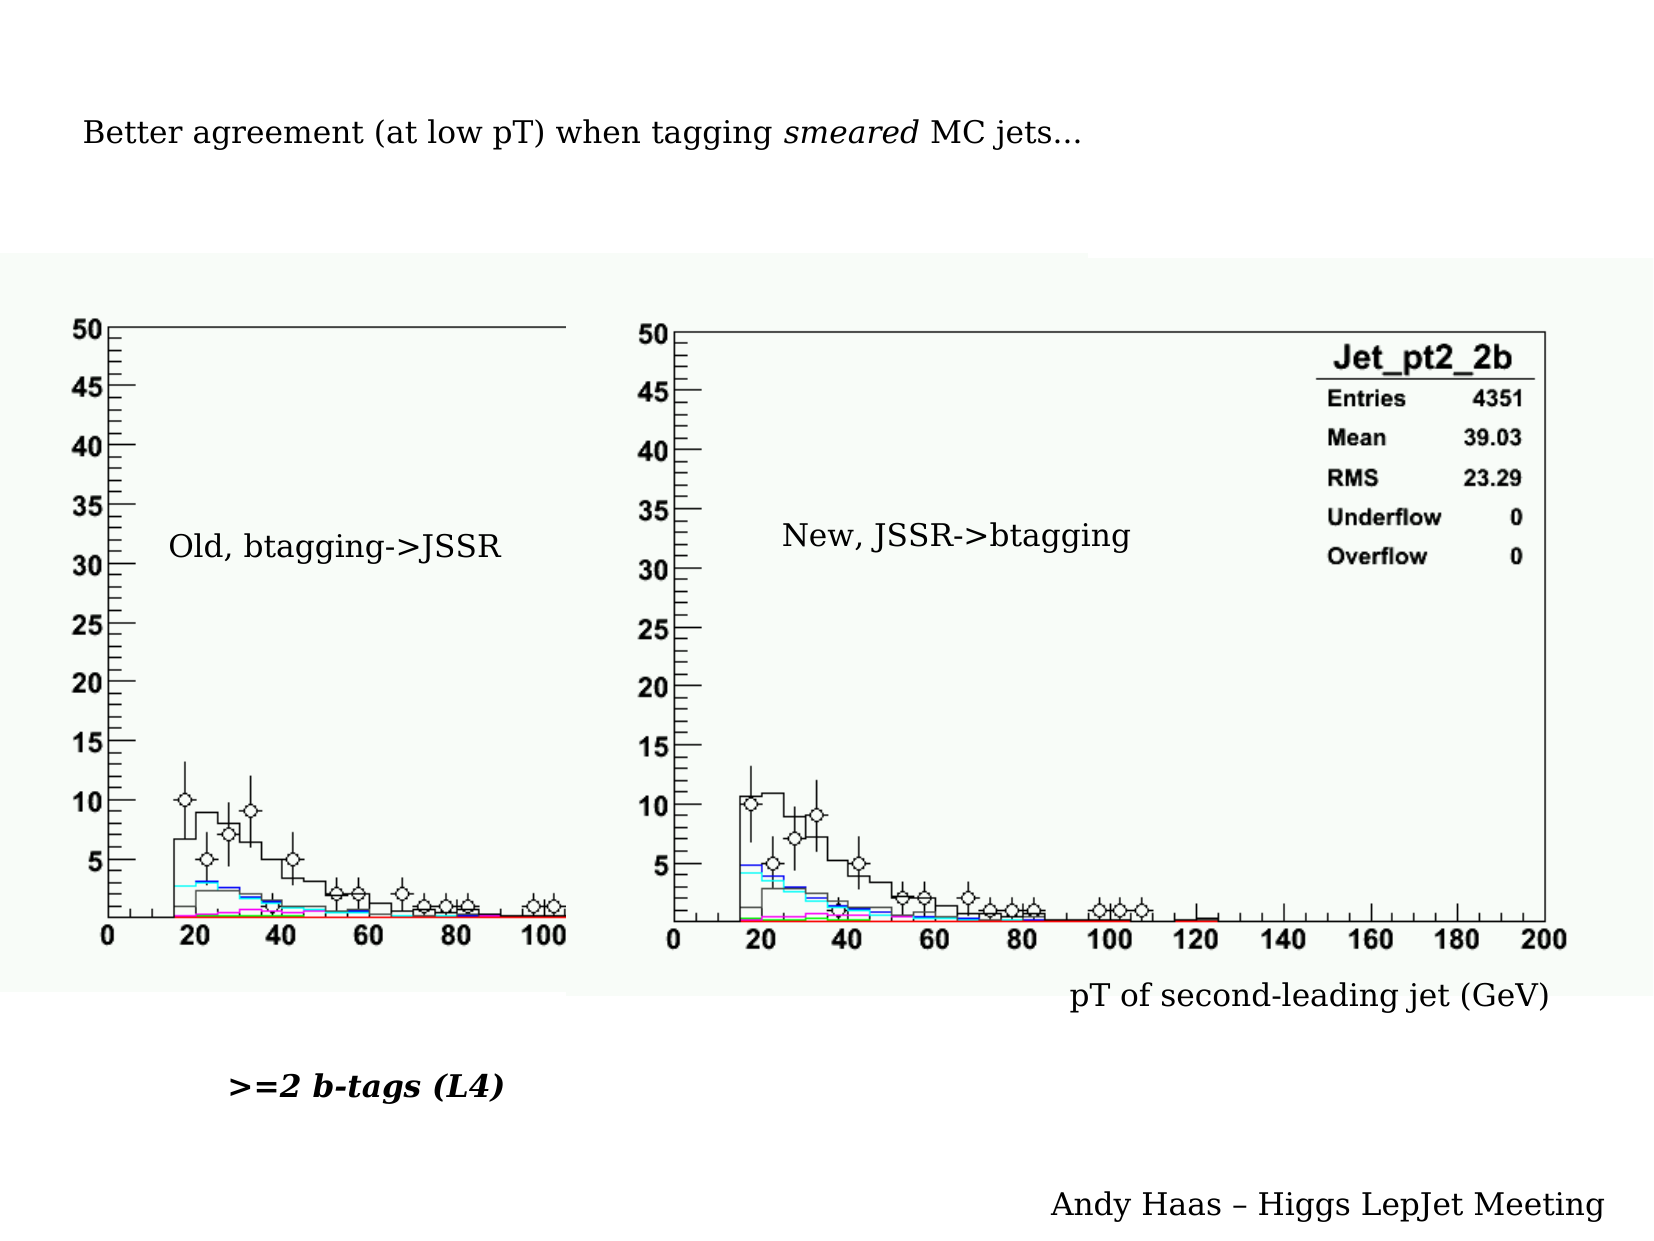

Better agreement (at low pT) when tagging smeared MC jets...
New, JSSR->btagging
Old, btagging->JSSR
pT of second-leading jet (GeV)
>=2 b-tags (L4)